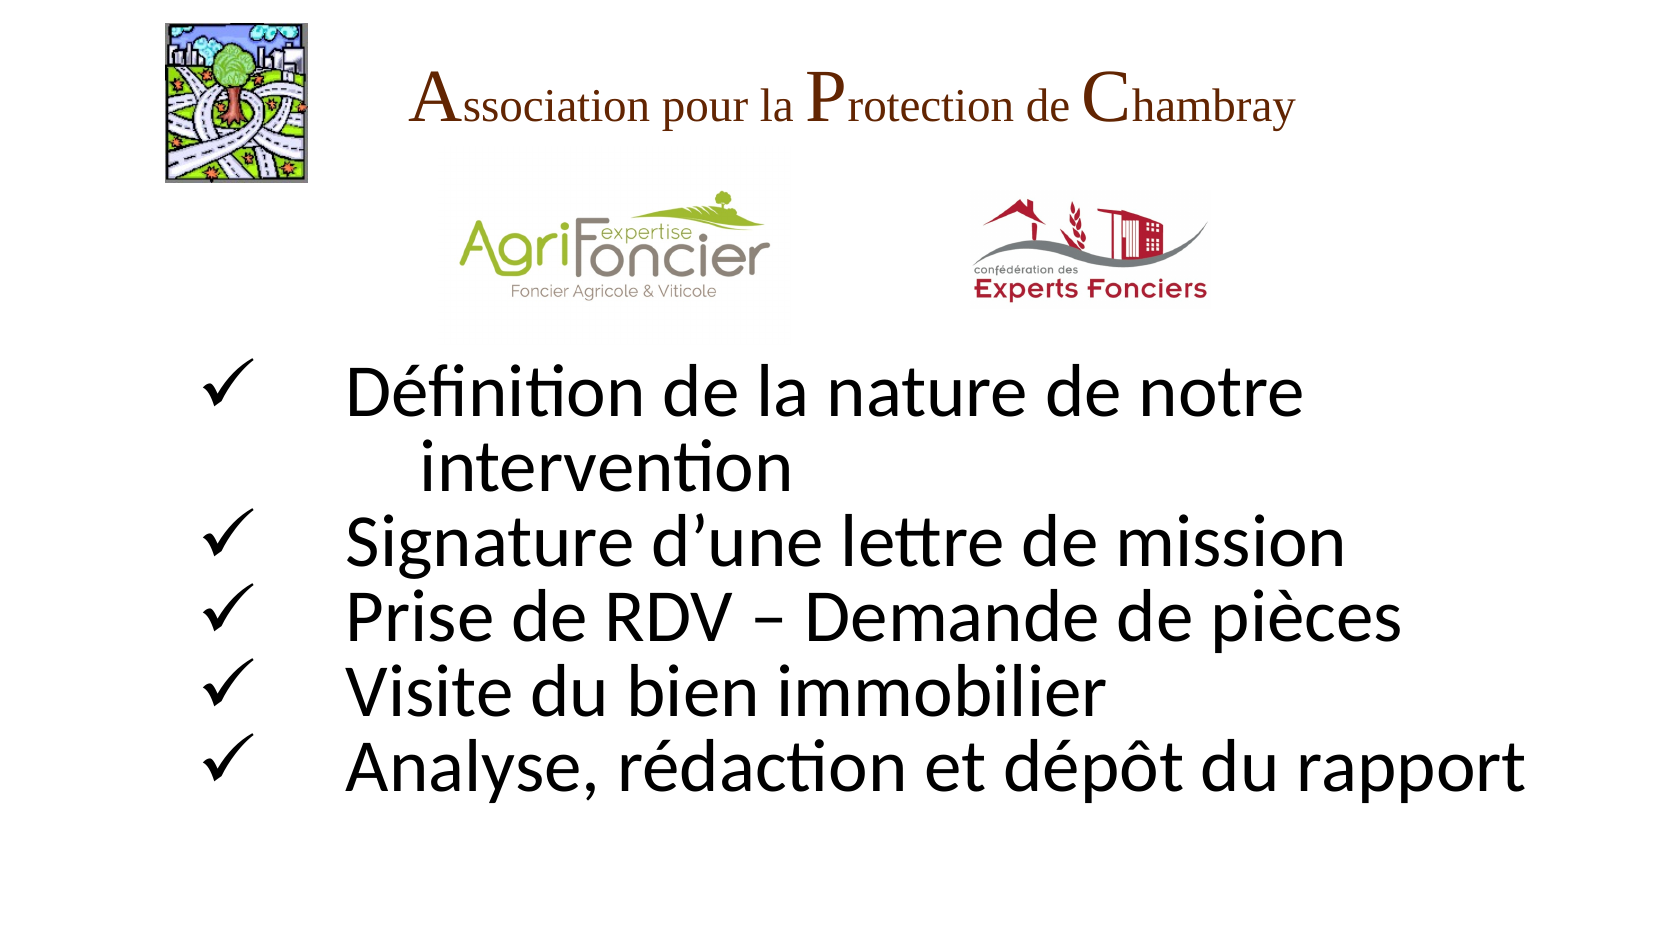

Association pour la Protection de Chambray
	Définition de la nature de notre 					intervention
	Signature d’une lettre de mission
	Prise de RDV – Demande de pièces
	Visite du bien immobilier
	Analyse, rédaction et dépôt du rapport